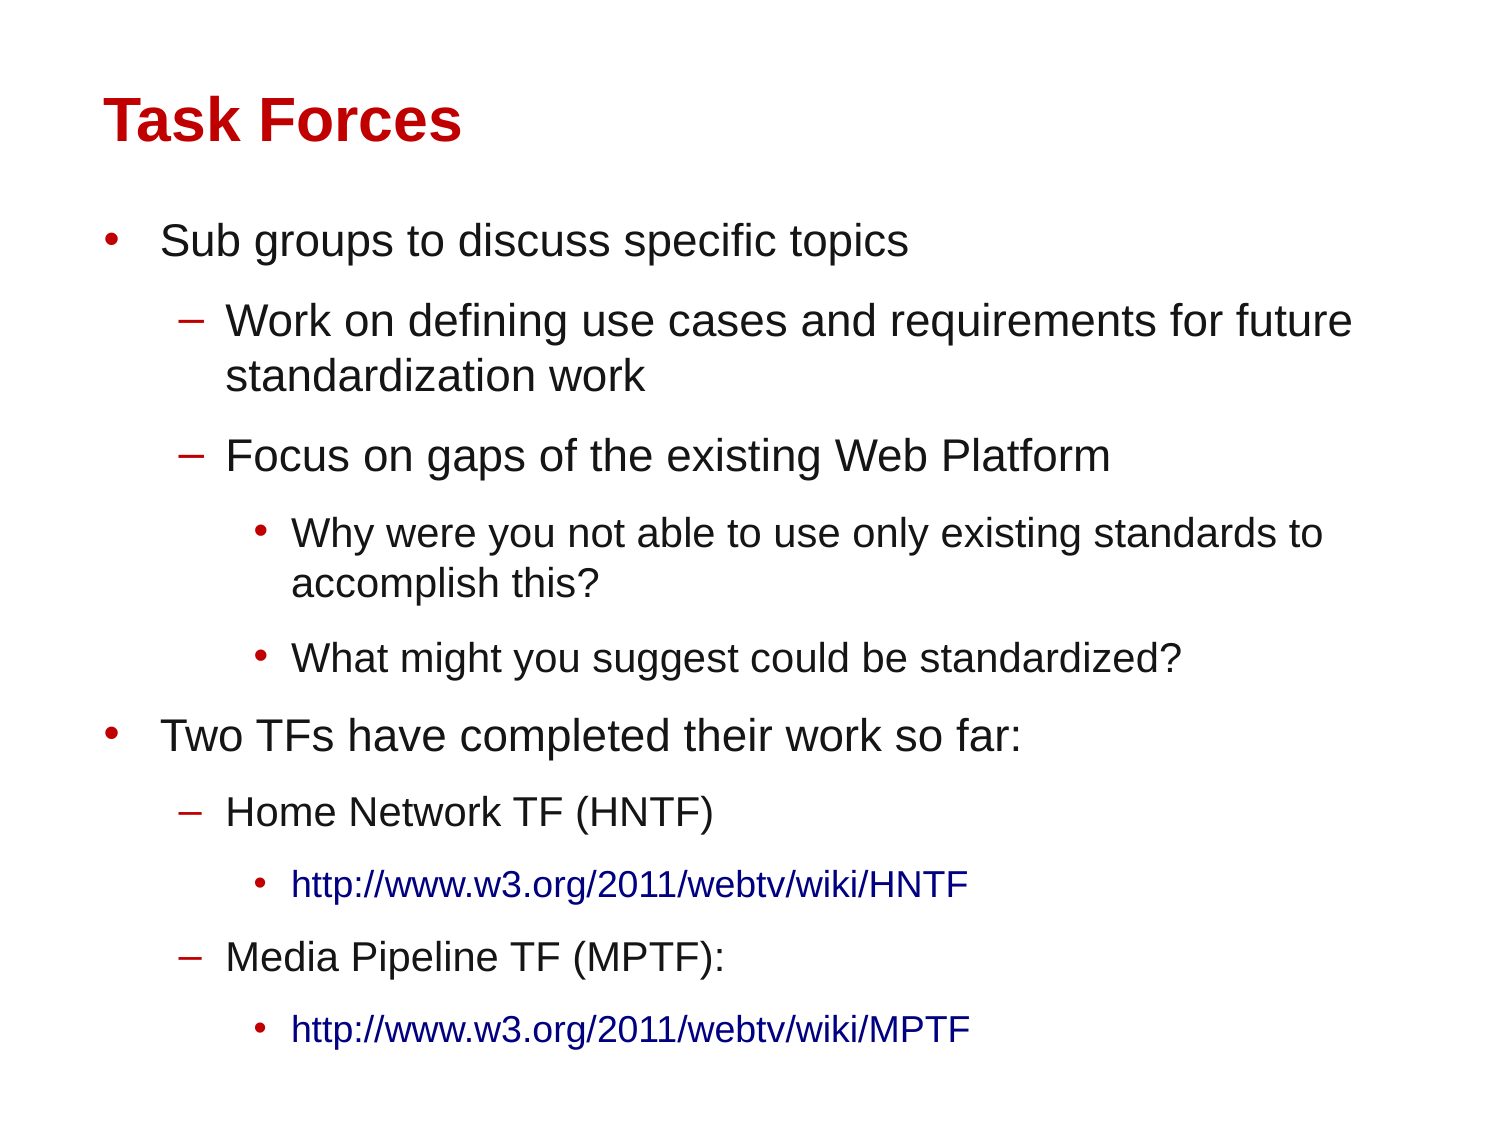

# Task Forces
Sub groups to discuss specific topics
Work on defining use cases and requirements for future standardization work
Focus on gaps of the existing Web Platform
Why were you not able to use only existing standards to accomplish this?
What might you suggest could be standardized?
Two TFs have completed their work so far:
Home Network TF (HNTF)
http://www.w3.org/2011/webtv/wiki/HNTF
Media Pipeline TF (MPTF):
http://www.w3.org/2011/webtv/wiki/MPTF